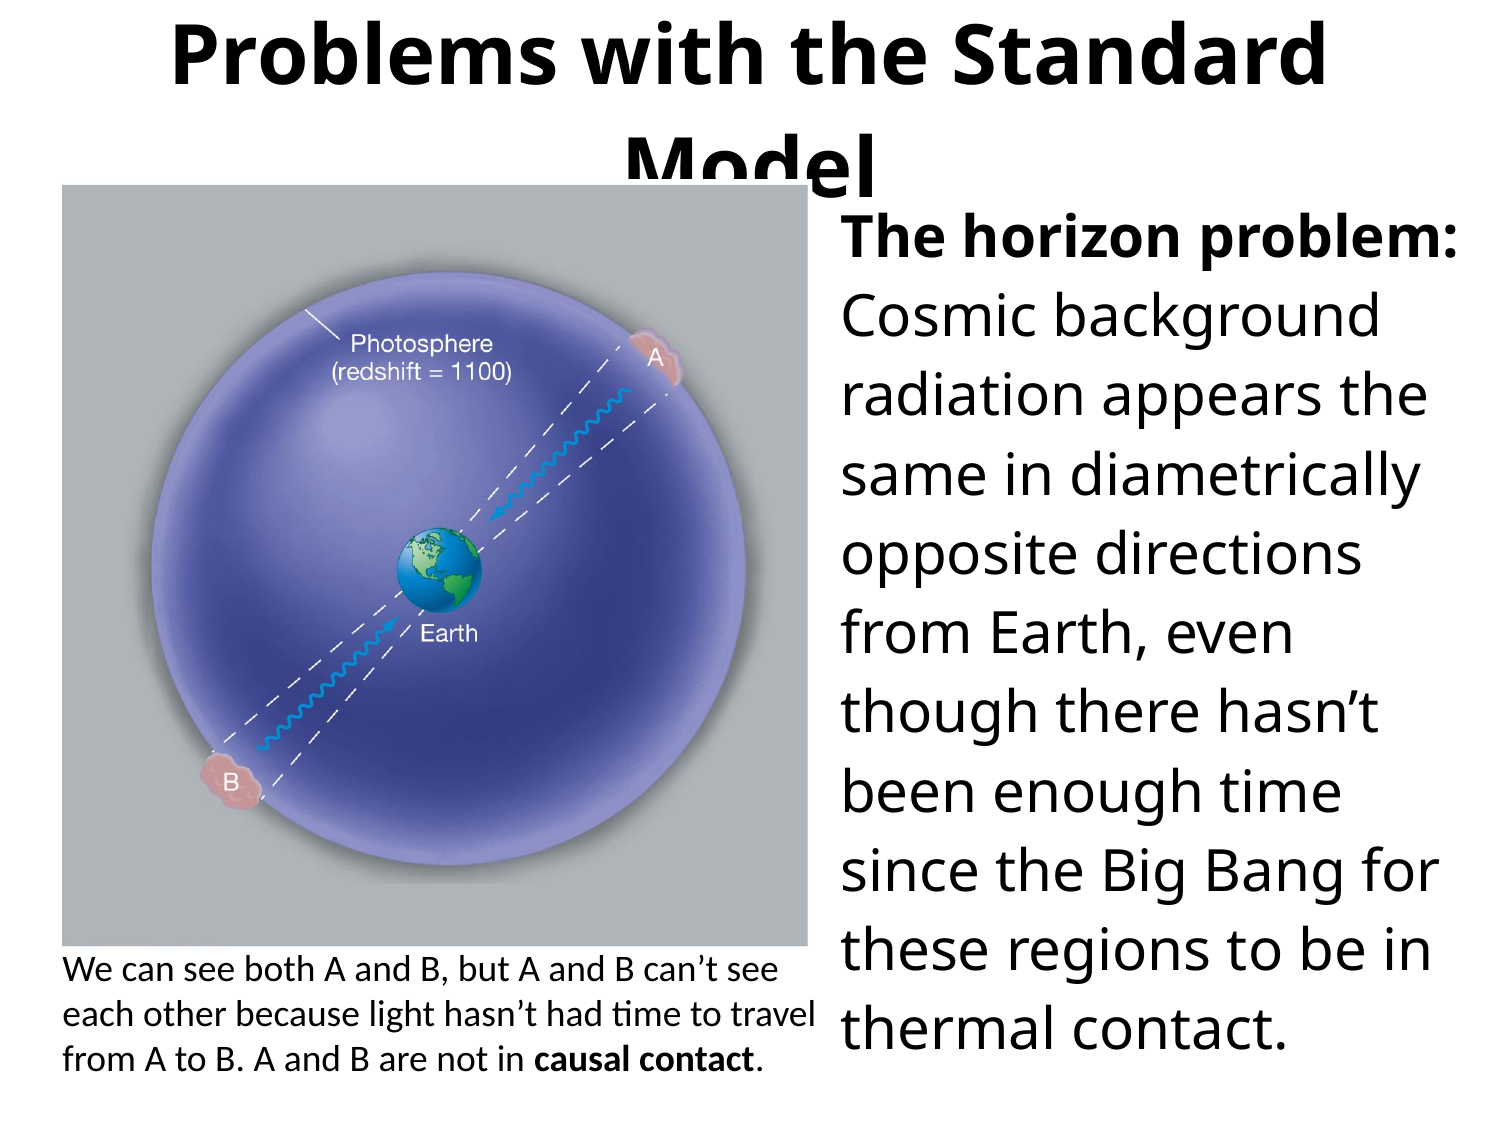

# Problems with the Standard Model
The horizon problem: Cosmic background radiation appears the same in diametrically opposite directions from Earth, even though there hasn’t been enough time since the Big Bang for these regions to be in thermal contact.
We can see both A and B, but A and B can’t see each other because light hasn’t had time to travel from A to B. A and B are not in causal contact.